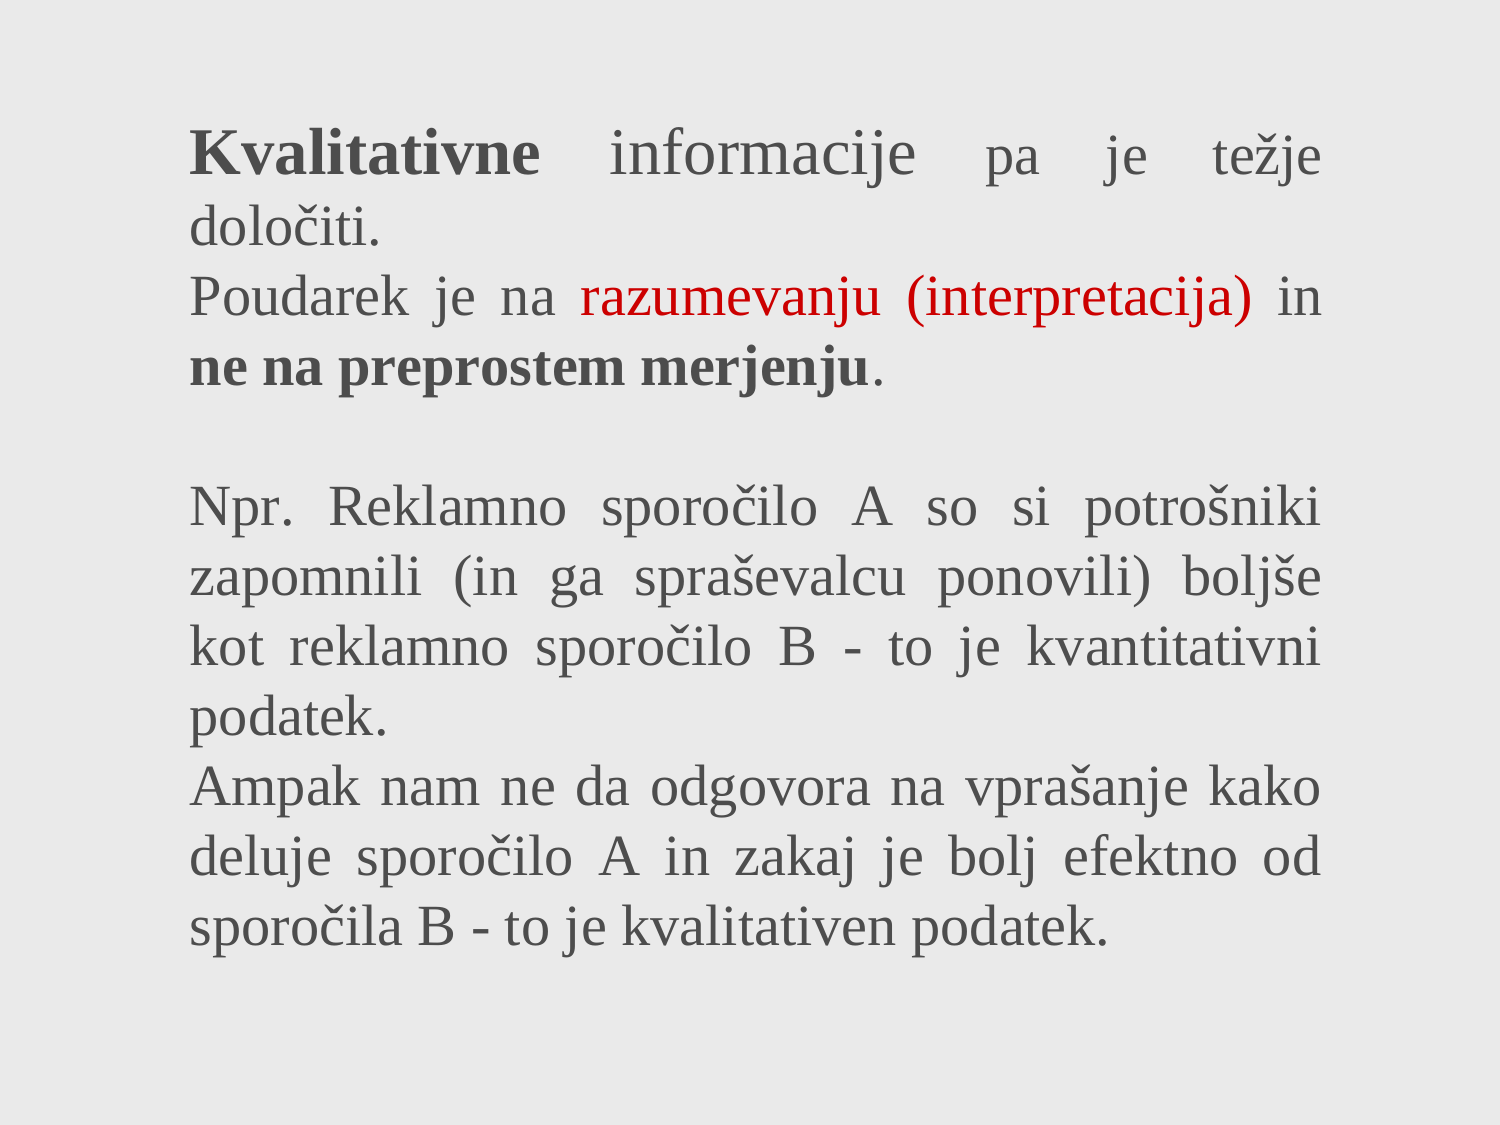

Kvalitativne informacije pa je težje določiti.
Poudarek je na razumevanju (interpretacija) in ne na preprostem merjenju.
Npr. Reklamno sporočilo A so si potrošniki zapomnili (in ga spraševalcu ponovili) boljše kot reklamno sporočilo B - to je kvantitativni podatek.
Ampak nam ne da odgovora na vprašanje kako deluje sporočilo A in zakaj je bolj efektno od sporočila B - to je kvalitativen podatek.